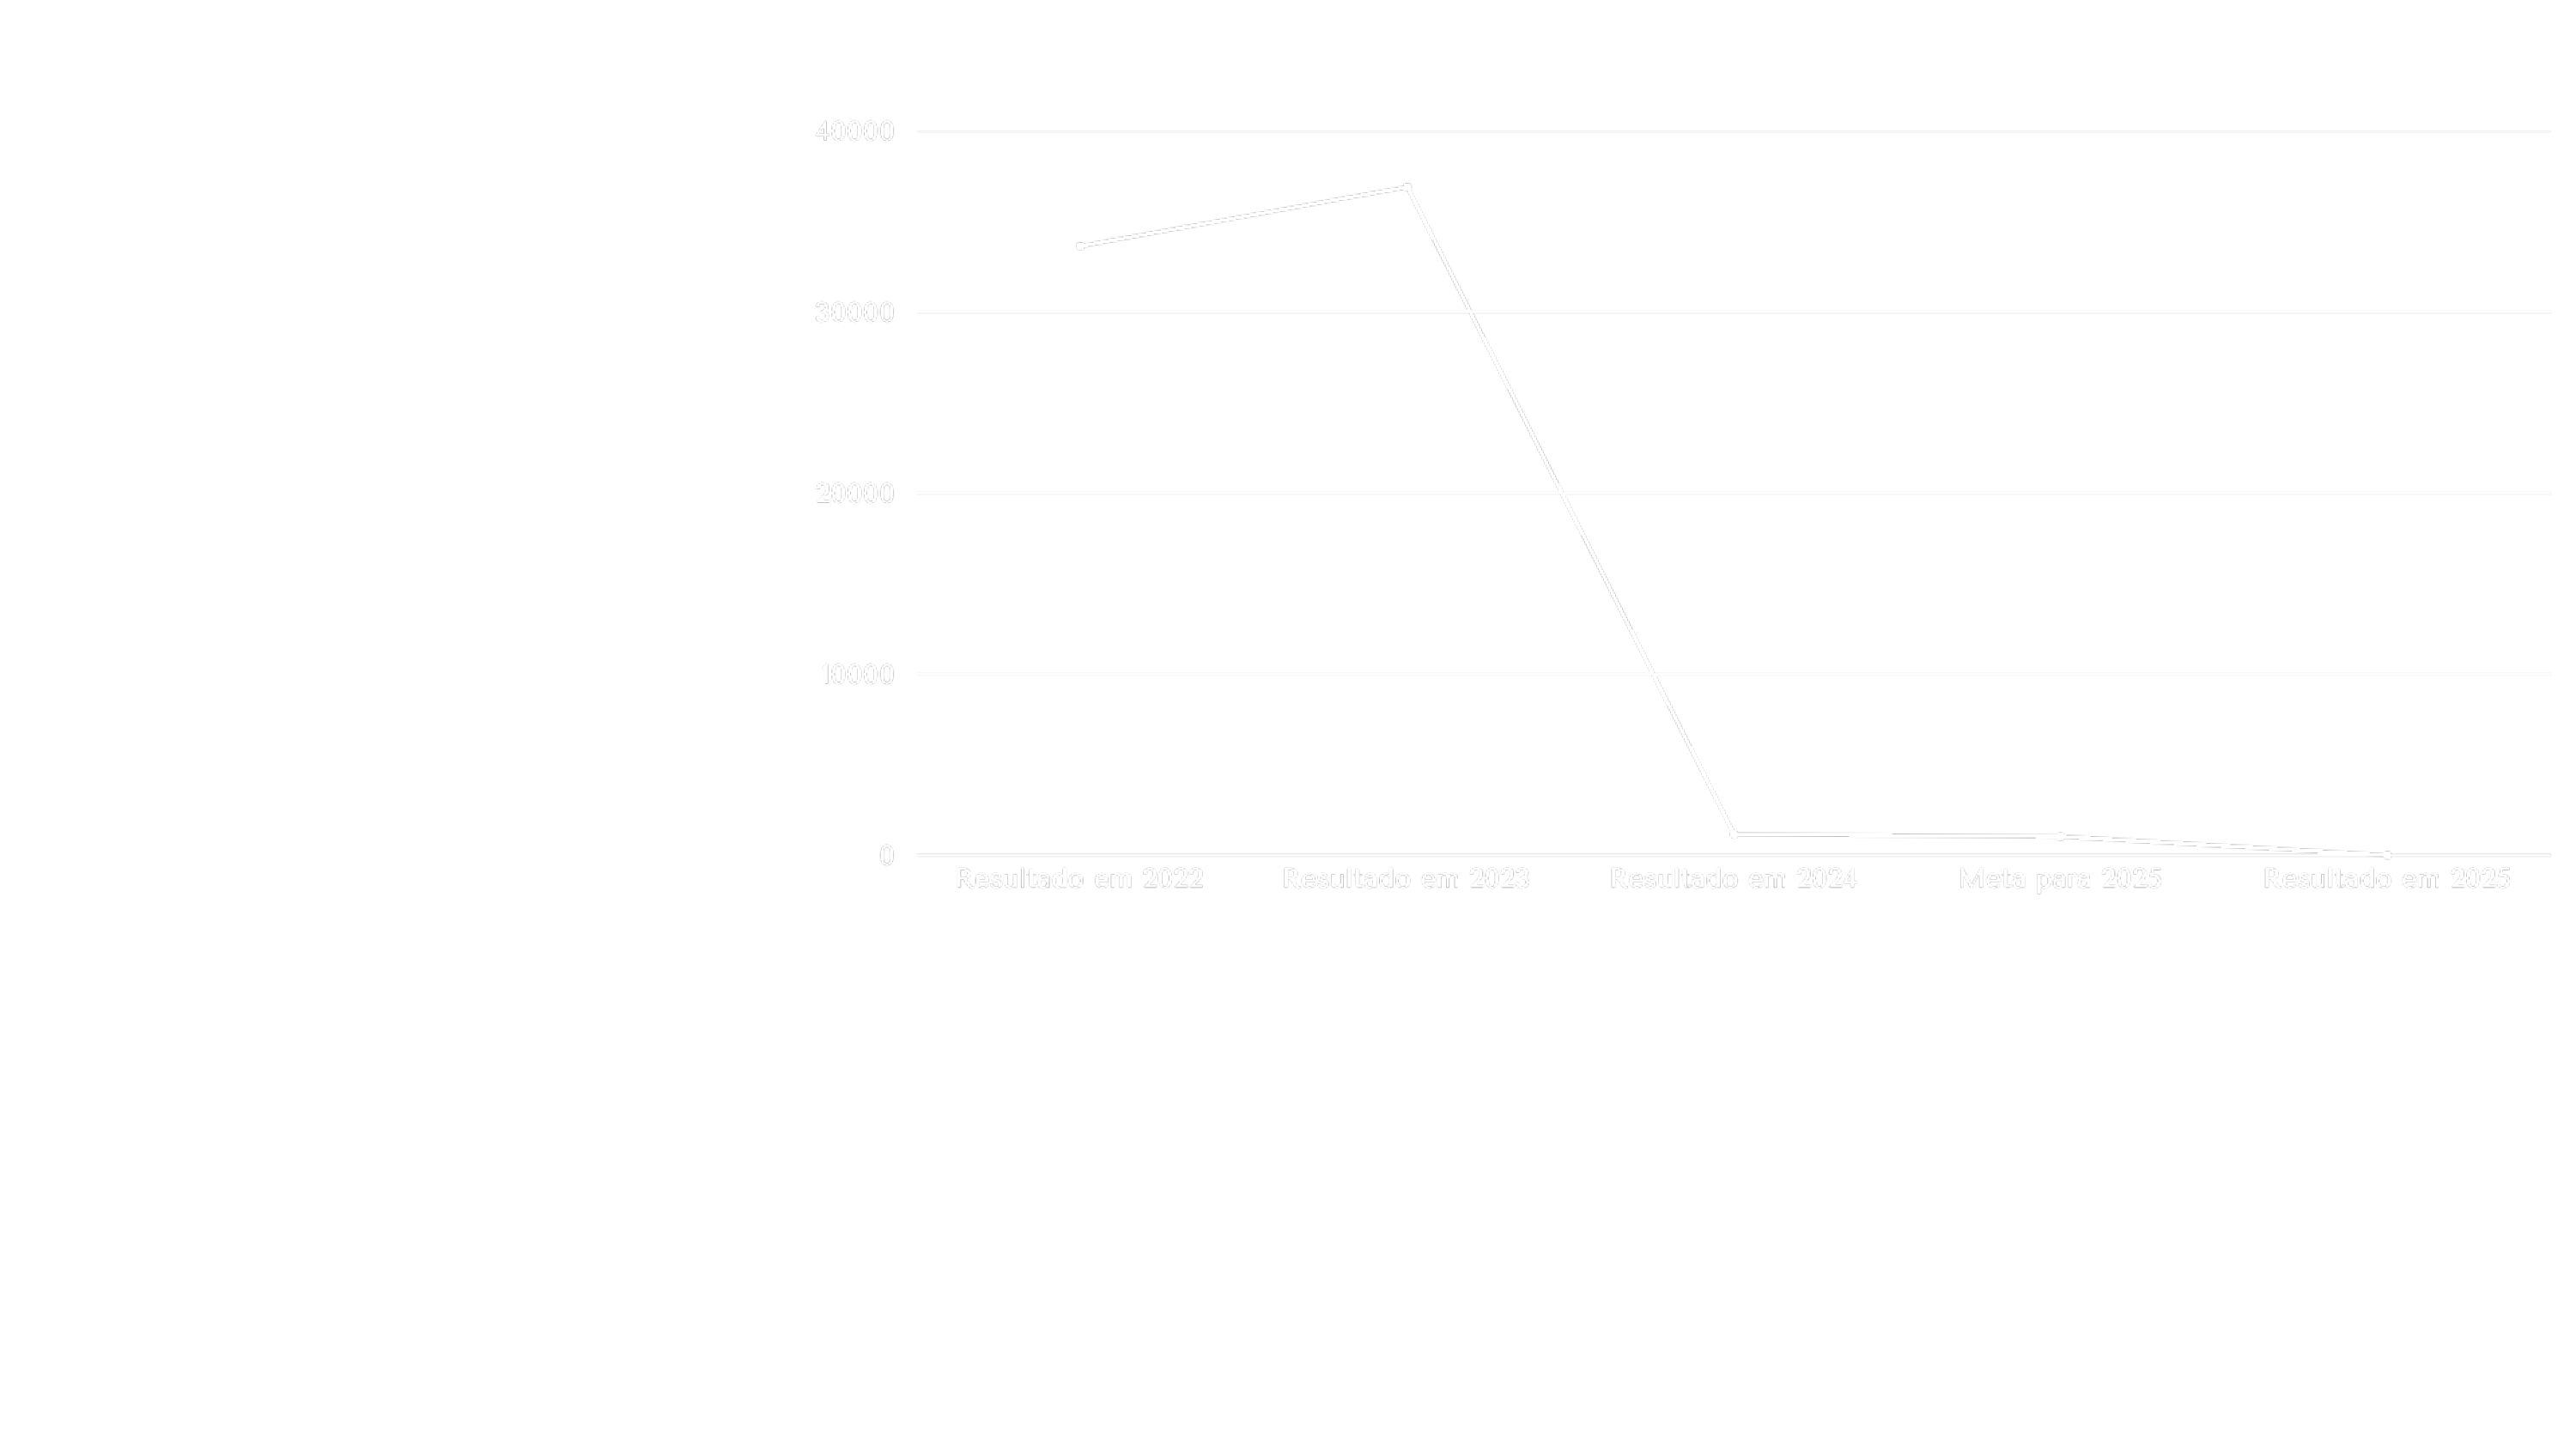

Indicador - Gasto com Material de Limpeza – GML
Unidade de medida Reais (R$)
Definição da Meta: Ajustar os contratos atuais à realidade local com impacto máximo de 10% no gasto orçamentário com limpeza.
Resultado 2022 -36.674,66
Resultado 2023 -36.938,96
Resultado em 2024 - 1.155,00
Meta para 2025 - 1.027,50
Resultado em 2025 - 0